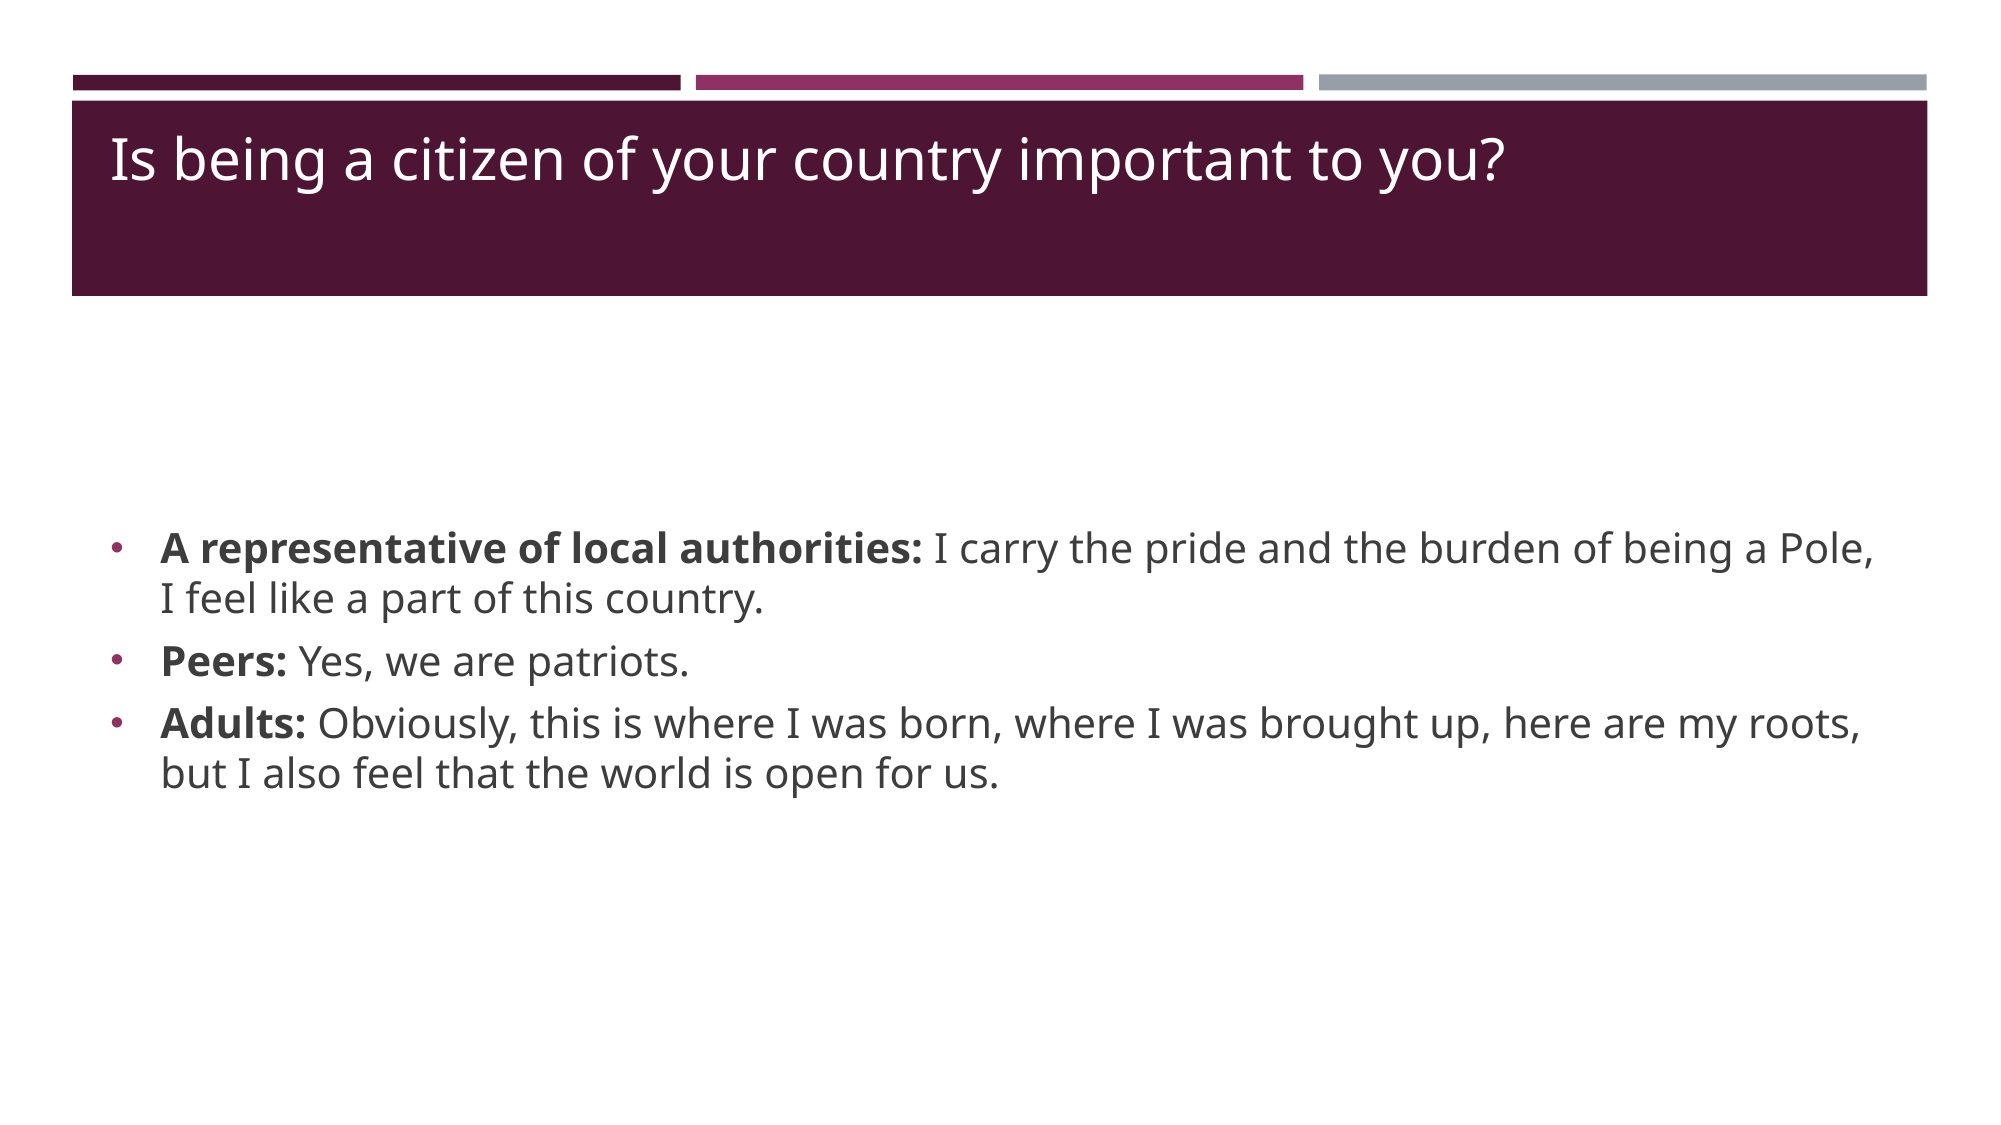

# Is being a citizen of your country important to you?
A representative of local authorities: I carry the pride and the burden of being a Pole, I feel like a part of this country.
Peers: Yes, we are patriots.
Adults: Obviously, this is where I was born, where I was brought up, here are my roots, but I also feel that the world is open for us.